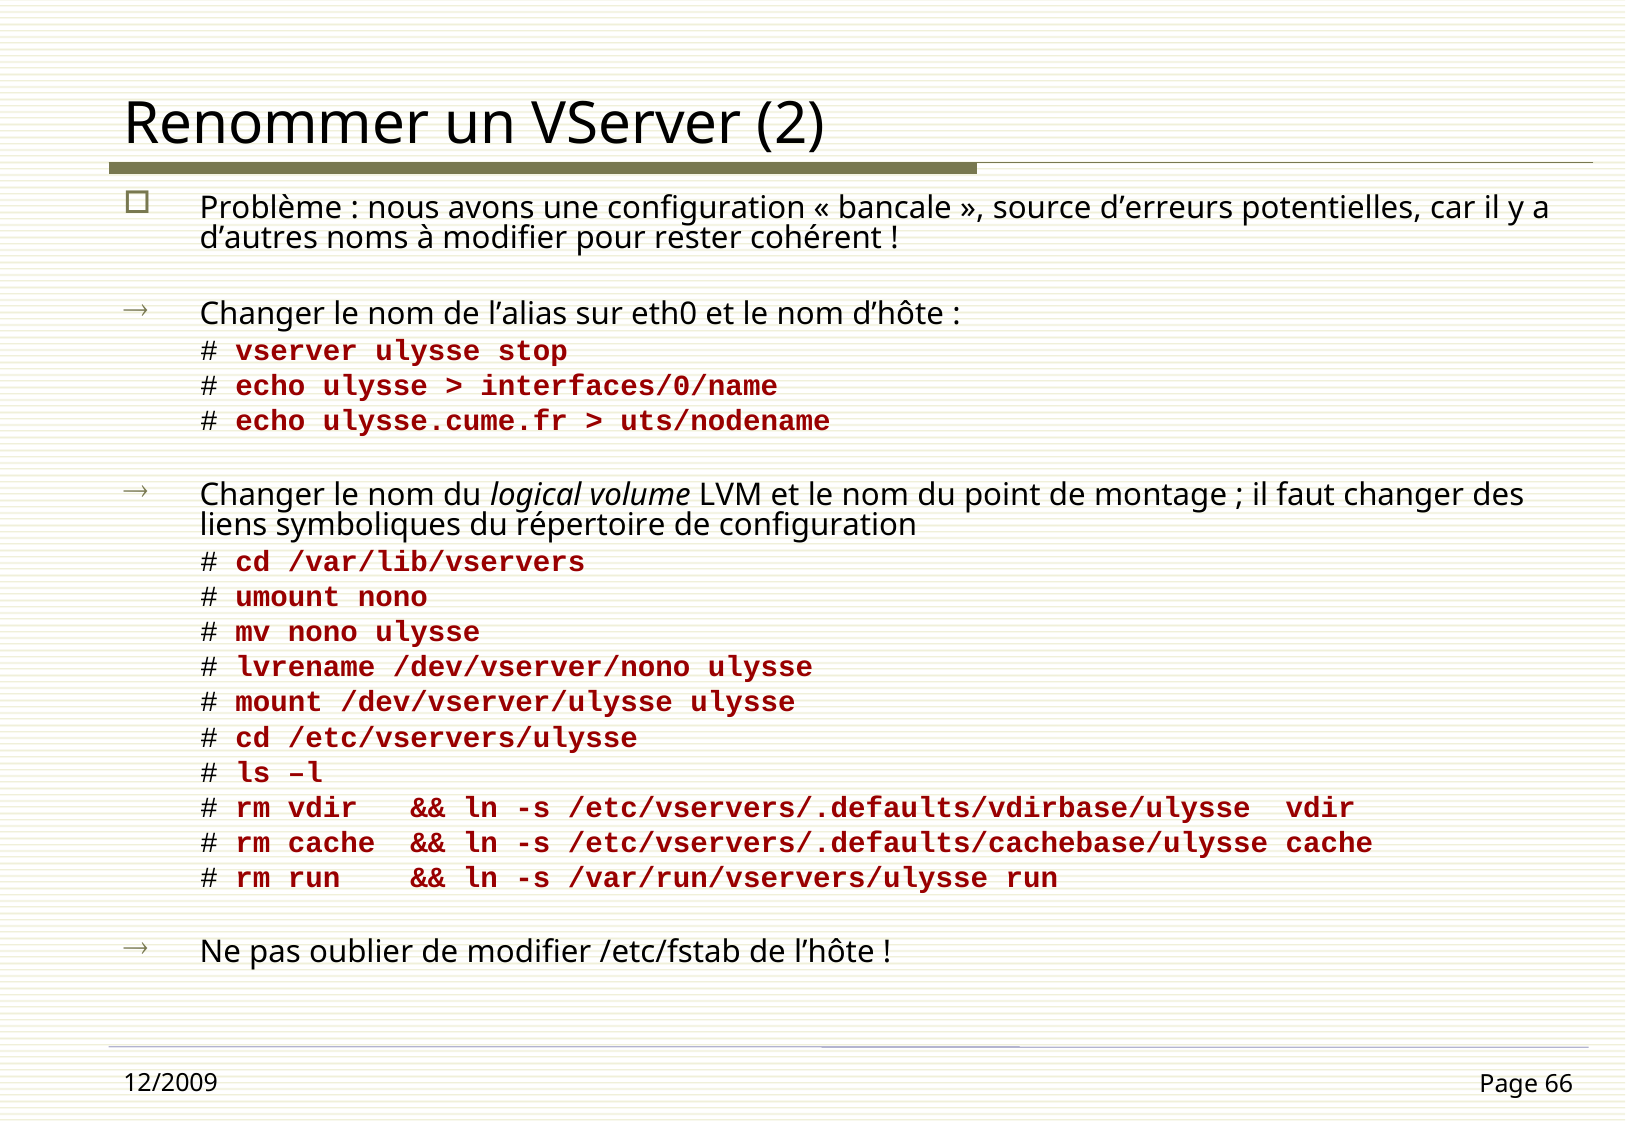

# Renommer un VServer (2)‏
Problème : nous avons une configuration « bancale », source d’erreurs potentielles, car il y a d’autres noms à modifier pour rester cohérent !
Changer le nom de l’alias sur eth0 et le nom d’hôte :
# vserver ulysse stop
# echo ulysse > interfaces/0/name
# echo ulysse.cume.fr > uts/nodename
Changer le nom du logical volume LVM et le nom du point de montage ; il faut changer des liens symboliques du répertoire de configuration
# cd /var/lib/vservers
# umount nono
# mv nono ulysse
# lvrename /dev/vserver/nono ulysse
# mount /dev/vserver/ulysse ulysse
# cd /etc/vservers/ulysse
# ls –l
# rm vdir && ln -s /etc/vservers/.defaults/vdirbase/ulysse vdir
# rm cache && ln -s /etc/vservers/.defaults/cachebase/ulysse cache
# rm run && ln -s /var/run/vservers/ulysse run
Ne pas oublier de modifier /etc/fstab de l’hôte !
66